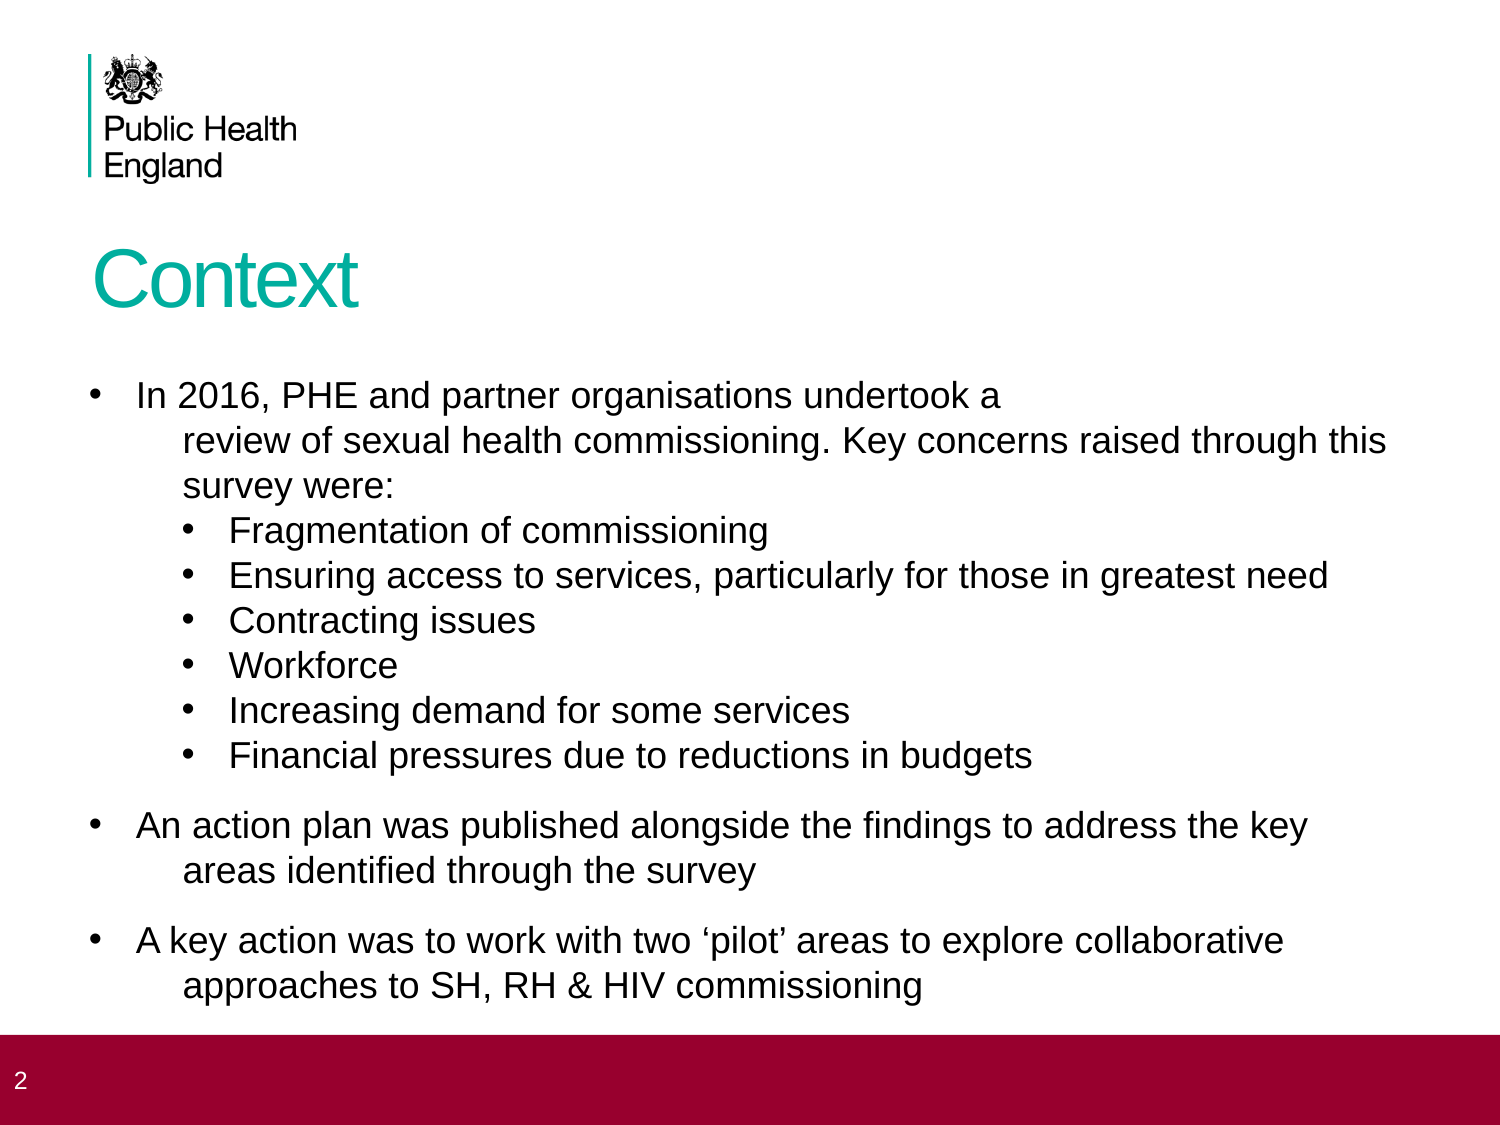

Context
# In 2016, PHE and partner organisations undertook a review of sexual health commissioning. Key concerns raised through this survey were:
Fragmentation of commissioning
Ensuring access to services, particularly for those in greatest need
Contracting issues
Workforce
Increasing demand for some services
Financial pressures due to reductions in budgets
An action plan was published alongside the findings to address the key areas identified through the survey
A key action was to work with two ‘pilot’ areas to explore collaborative approaches to SH, RH & HIV commissioning